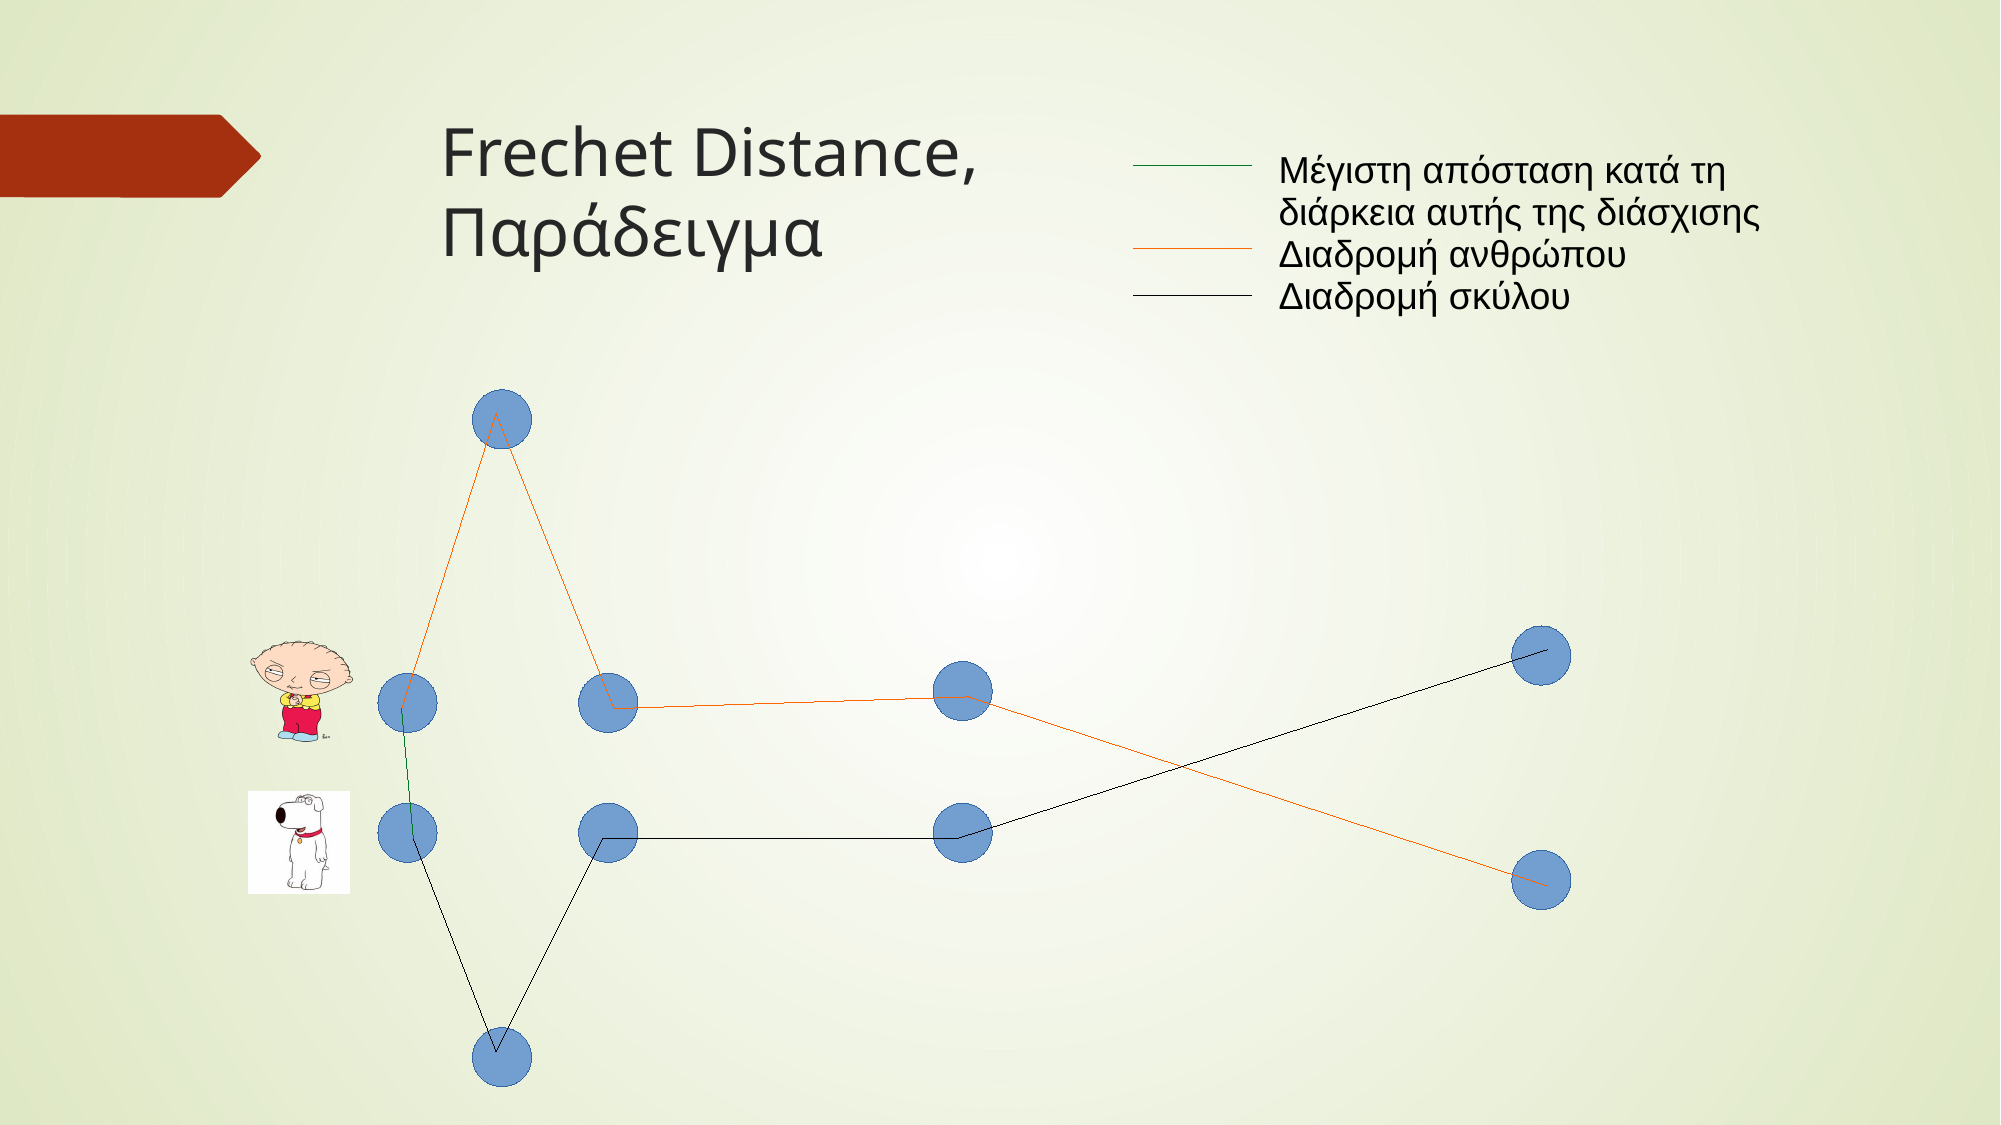

# Frechet Distance, Παράδειγμα
Μέγιστη απόσταση κατά τη διάρκεια αυτής της διάσχισης
Διαδρομή ανθρώπου
Διαδρομή σκύλου